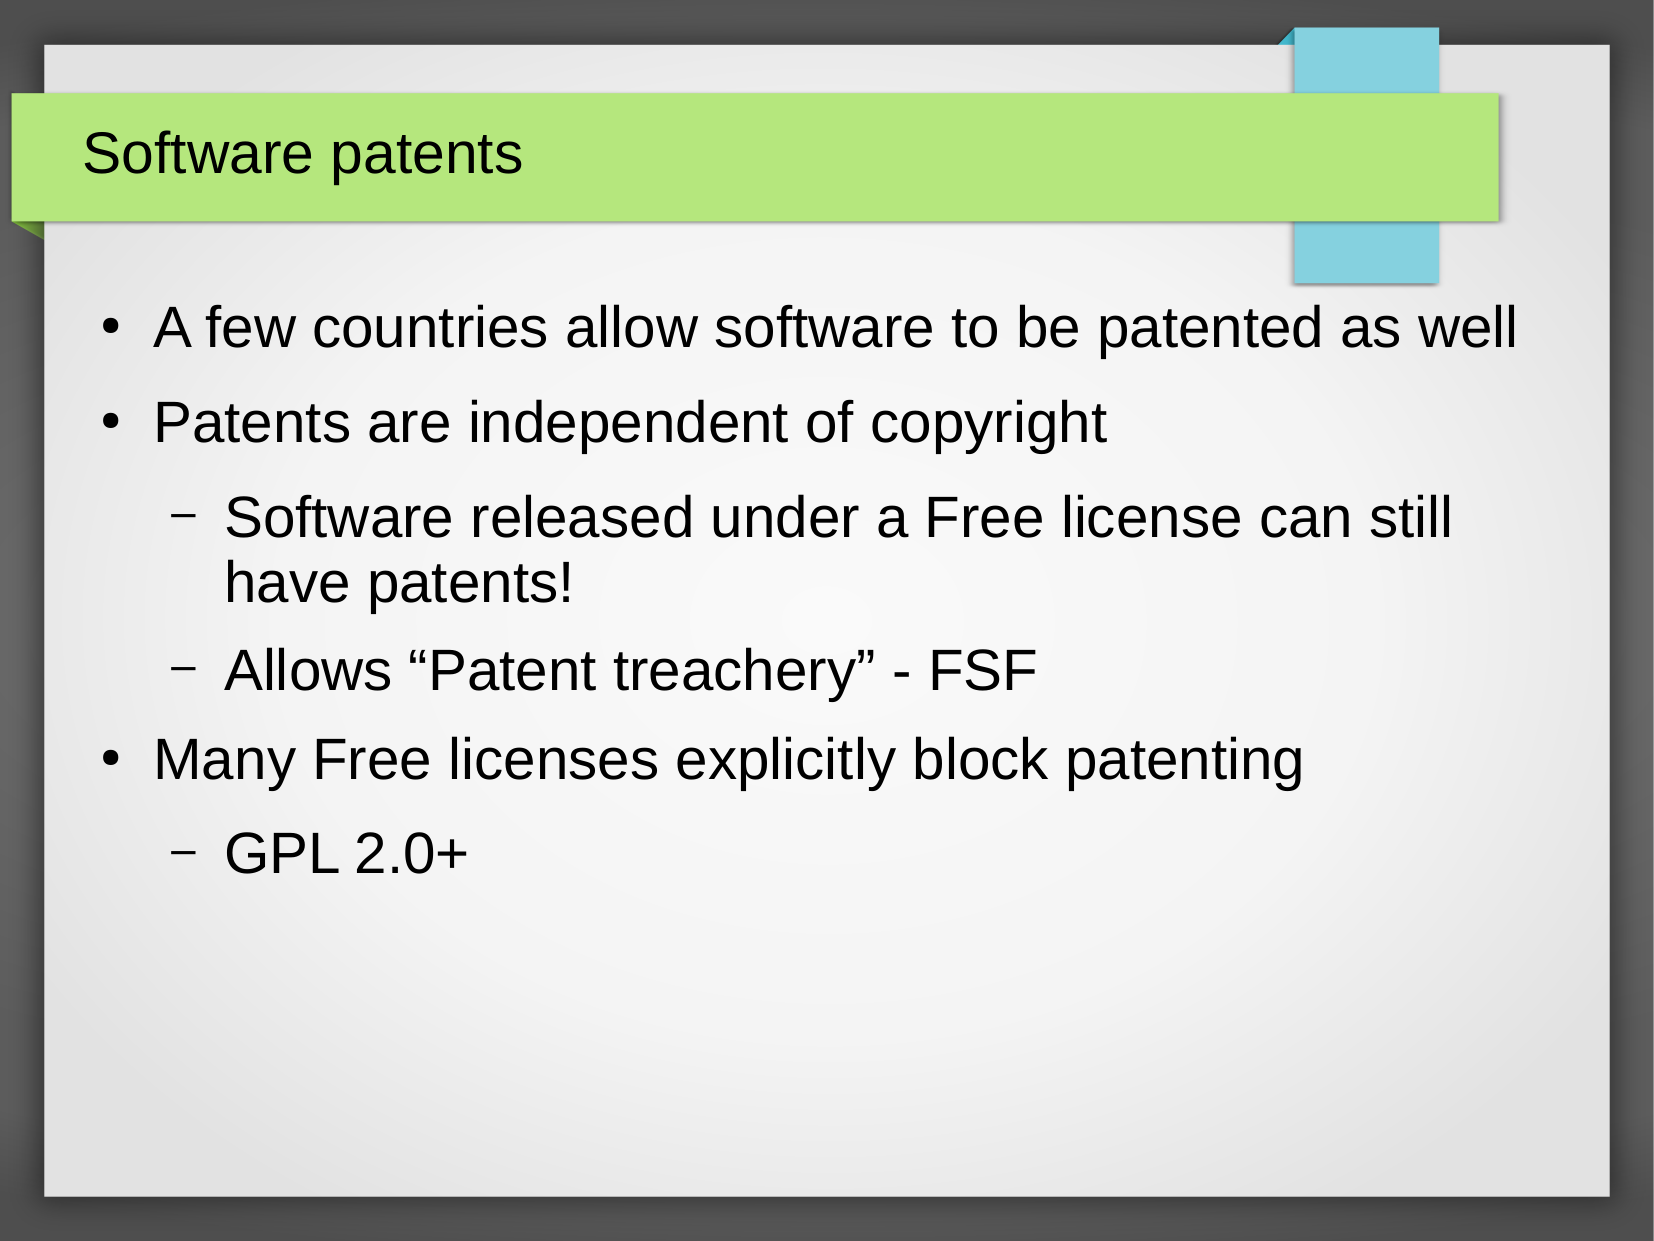

# Software patents
A few countries allow software to be patented as well
Patents are independent of copyright
Software released under a Free license can still have patents!
Allows “Patent treachery” - FSF
Many Free licenses explicitly block patenting
GPL 2.0+